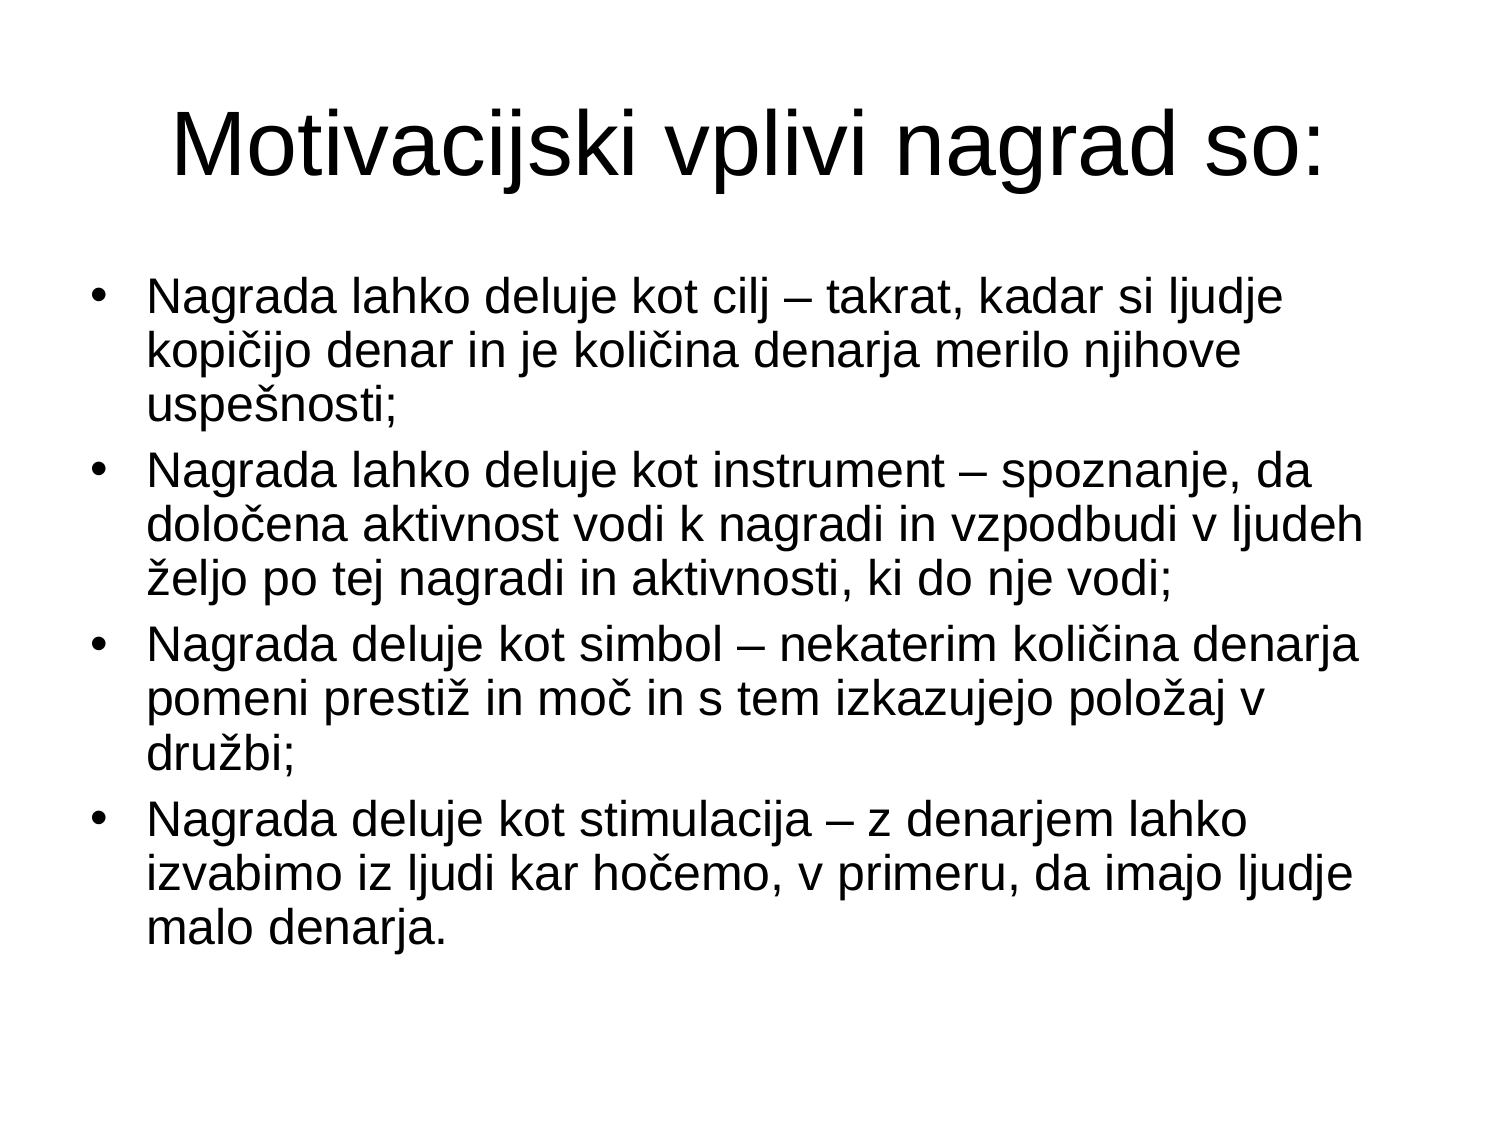

# Motivacijski vplivi nagrad so:
Nagrada lahko deluje kot cilj – takrat, kadar si ljudje kopičijo denar in je količina denarja merilo njihove uspešnosti;
Nagrada lahko deluje kot instrument – spoznanje, da določena aktivnost vodi k nagradi in vzpodbudi v ljudeh željo po tej nagradi in aktivnosti, ki do nje vodi;
Nagrada deluje kot simbol – nekaterim količina denarja pomeni prestiž in moč in s tem izkazujejo položaj v družbi;
Nagrada deluje kot stimulacija – z denarjem lahko izvabimo iz ljudi kar hočemo, v primeru, da imajo ljudje malo denarja.